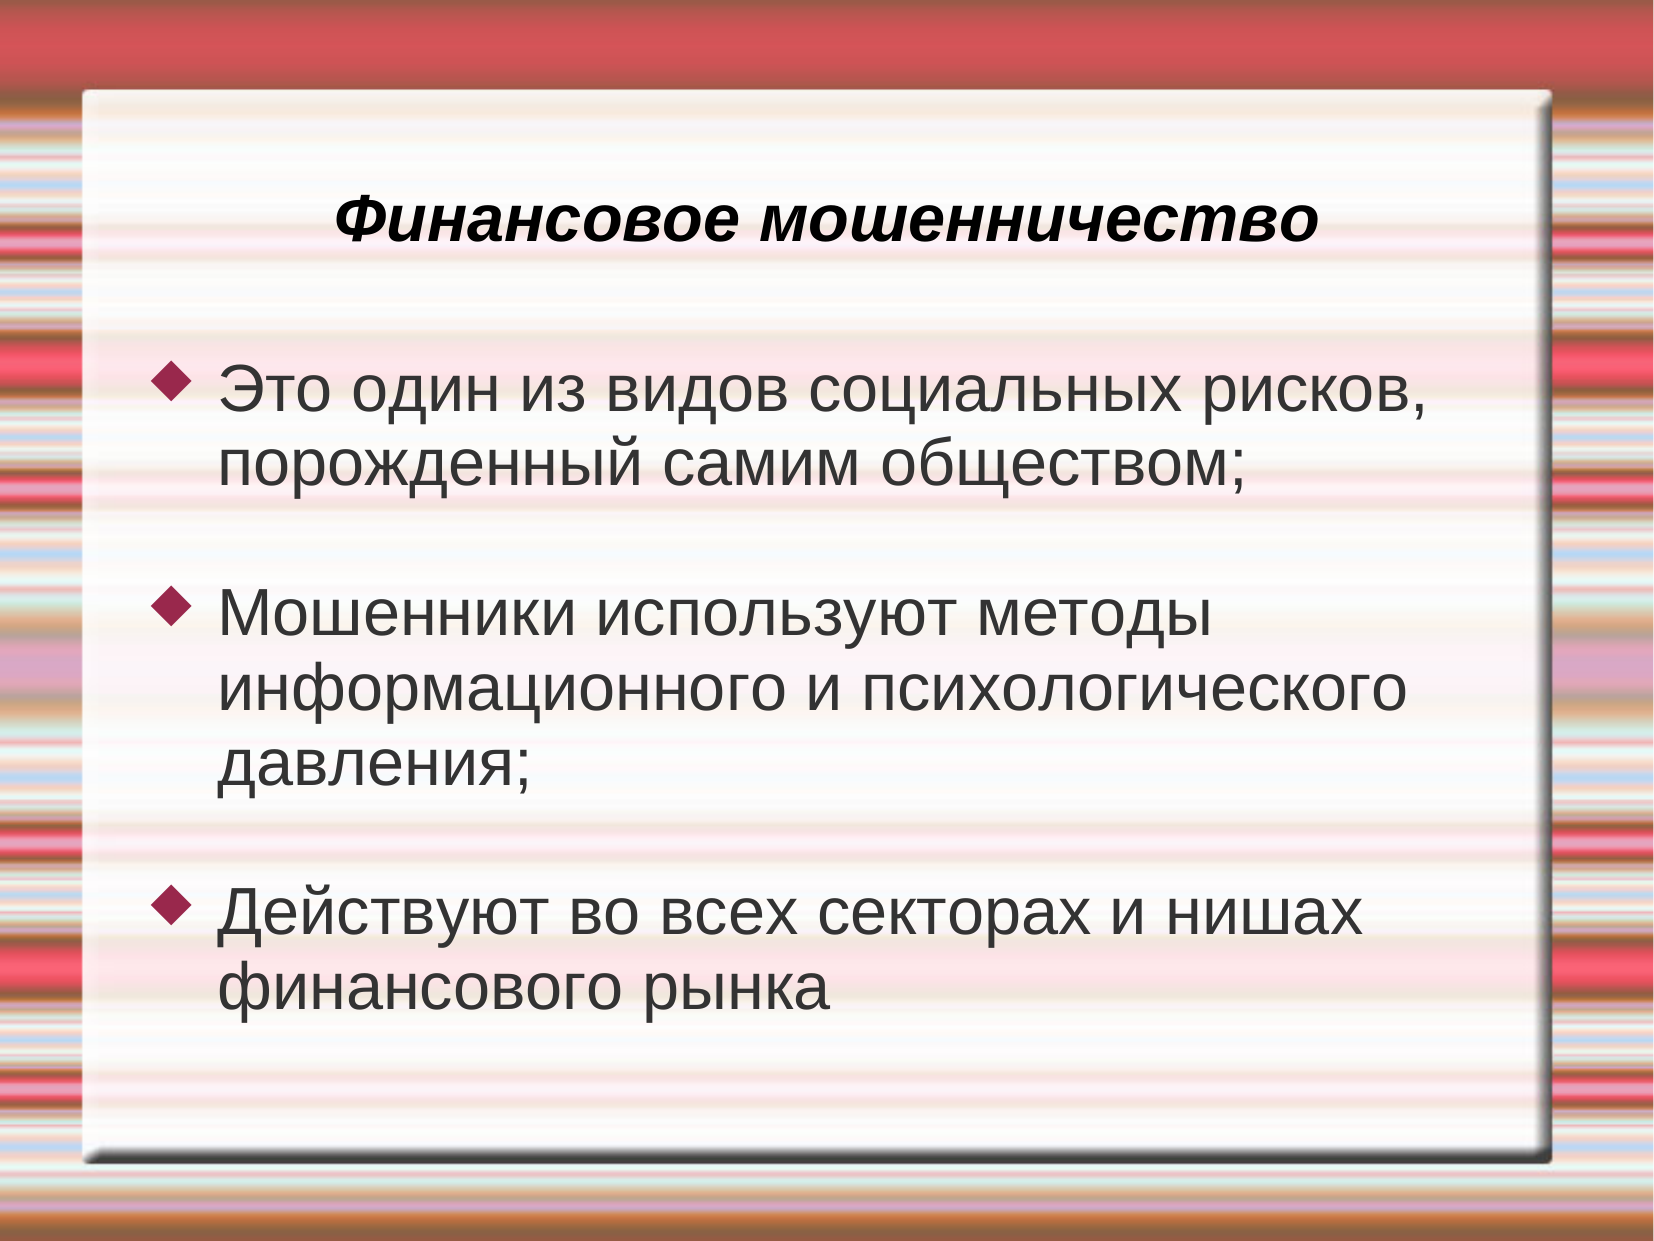

# Финансовое мошенничество
Это один из видов социальных рисков, порожденный самим обществом;
Мошенники используют методы информационного и психологического давления;
Действуют во всех секторах и нишах финансового рынка